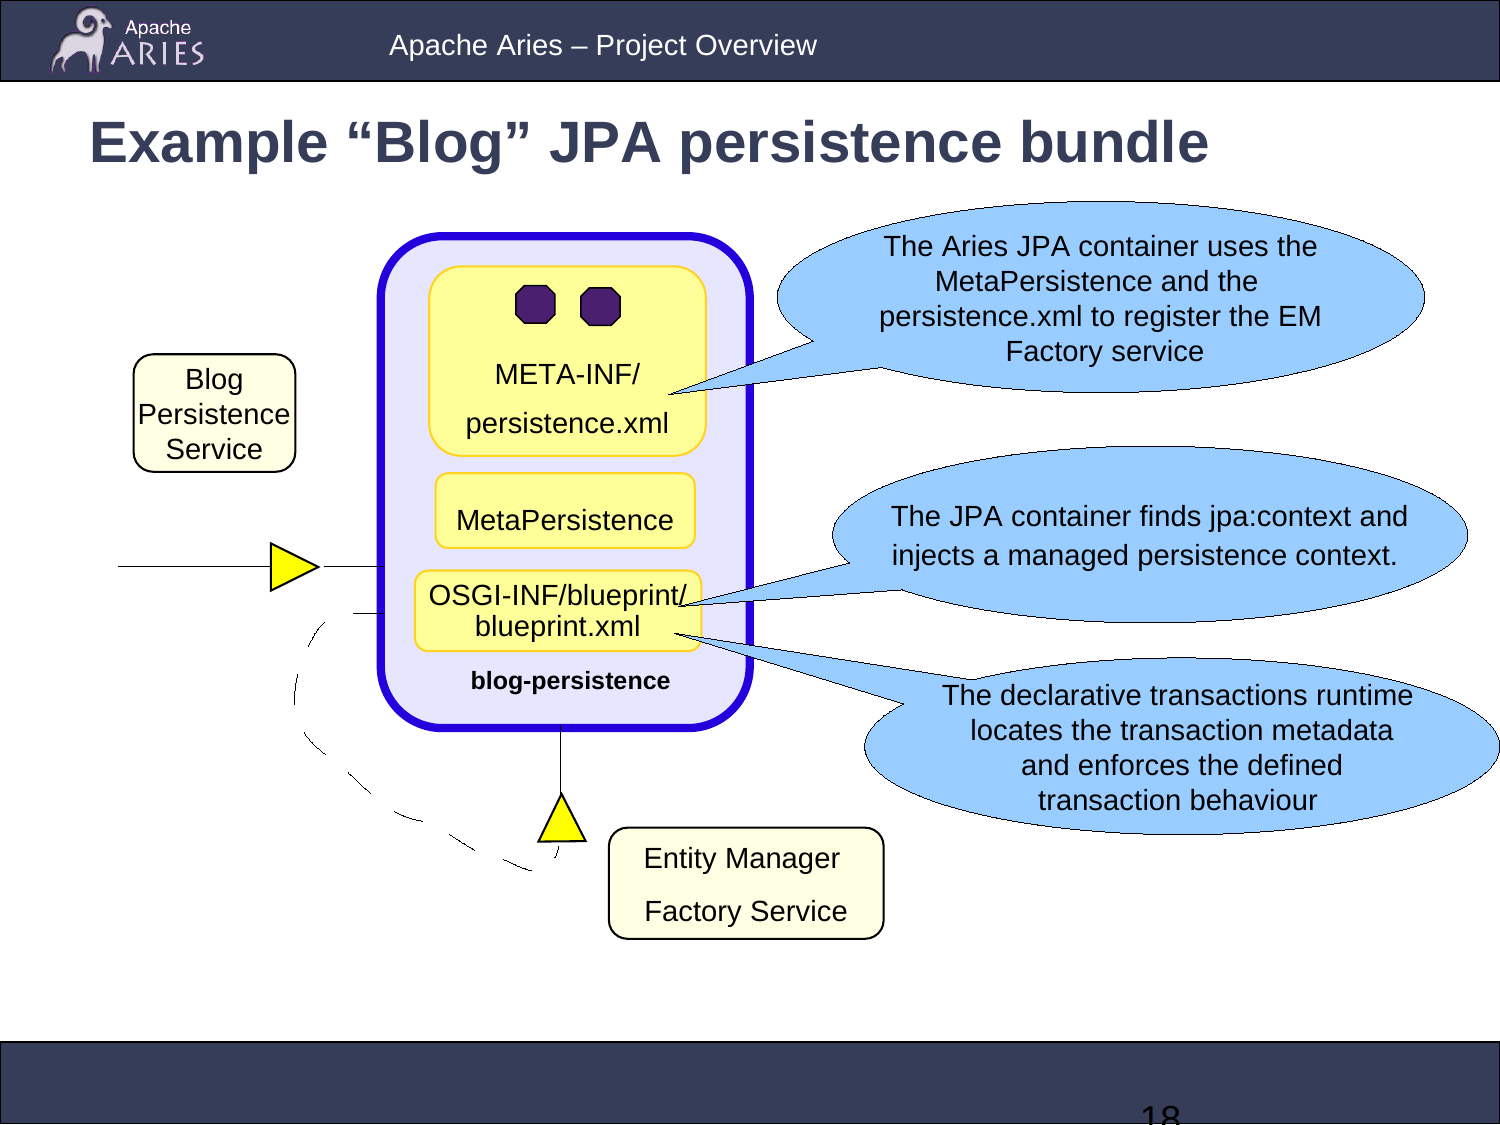

# Example “Blog” JPA persistence bundle
The Aries JPA container uses the
MetaPersistence and the
persistence.xml to register the EM
 Factory service
Entity Manager
Factory Service
META-INF/
persistence.xml
Blog
Persistence
Service
The JPA container finds jpa:context and
injects a managed persistence context.
MetaPersistence
OSGI-INF/blueprint/
blueprint.xml
blog-persistence
The declarative transactions runtime
locates the transaction metadata
and enforces the defined
transaction behaviour
18